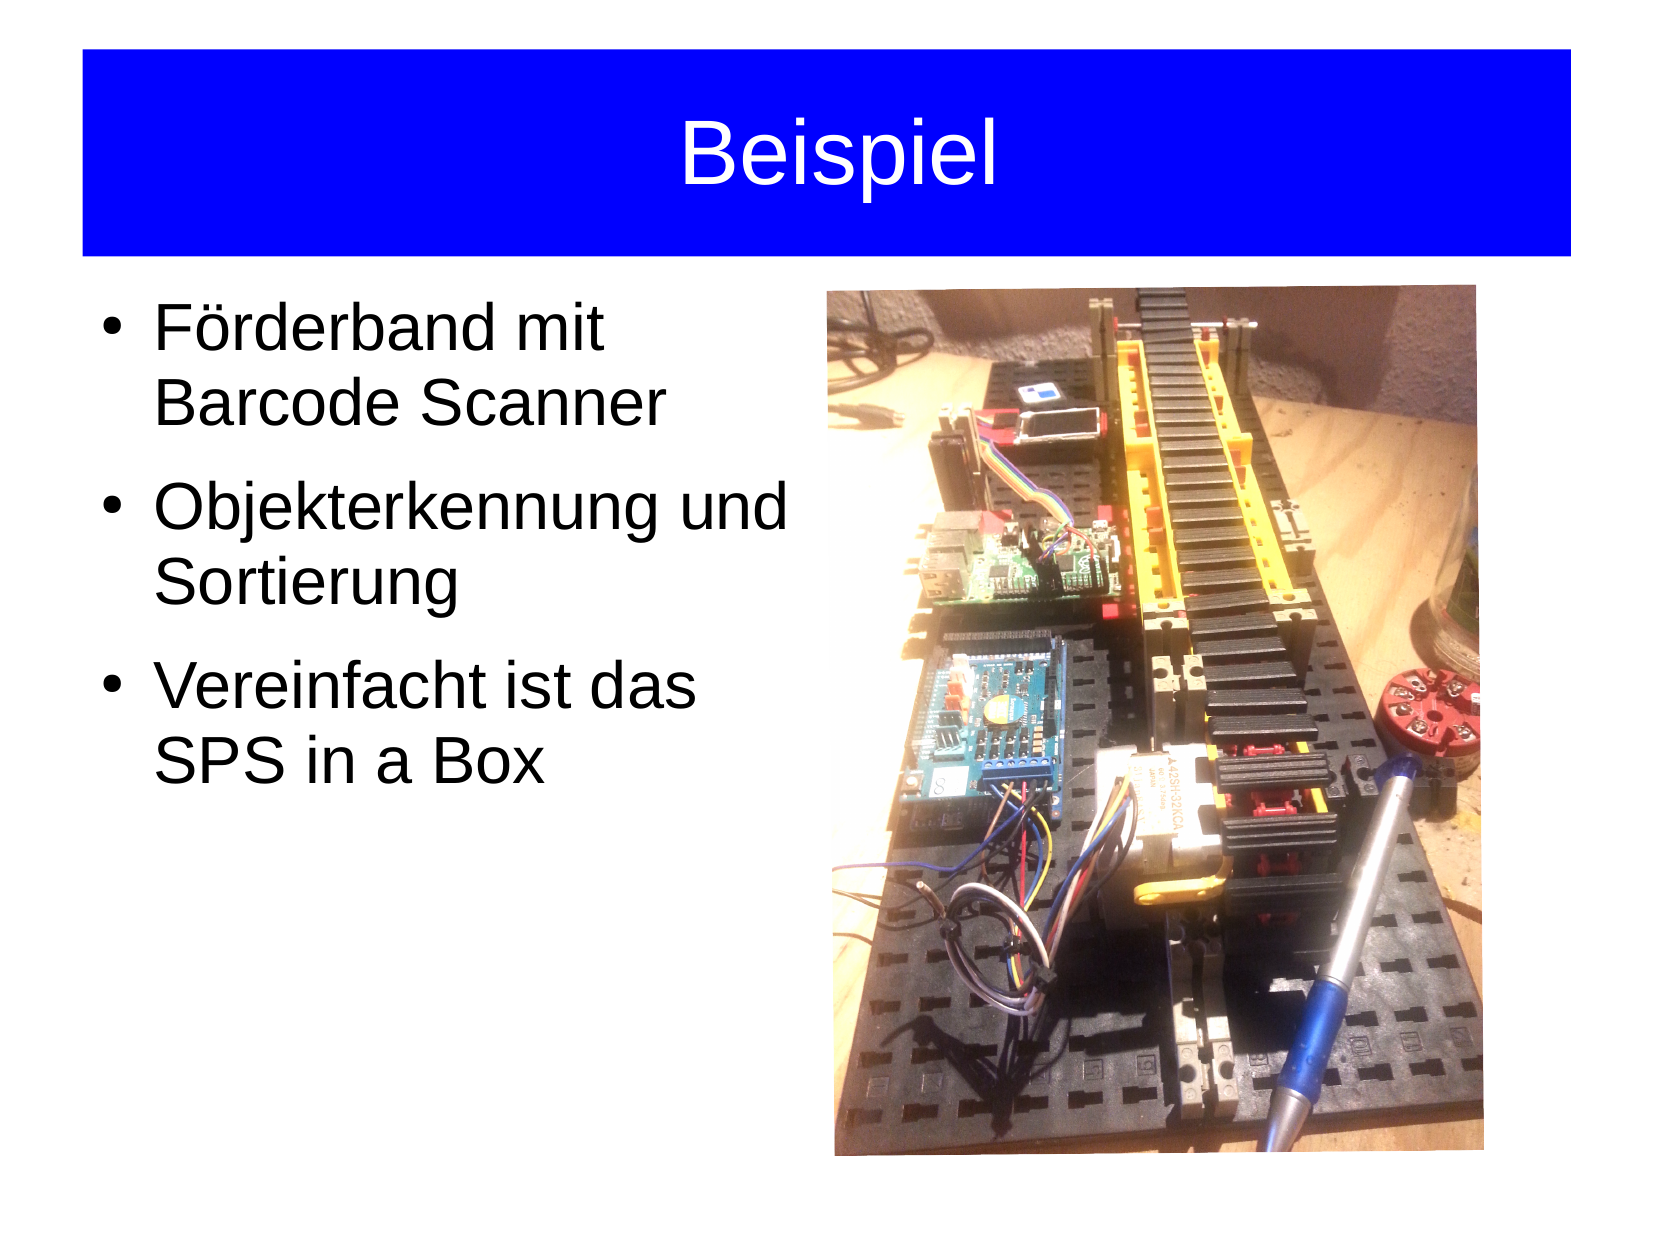

# Beispiel
Förderband mit Barcode Scanner
Objekterkennung und Sortierung
Vereinfacht ist das SPS in a Box